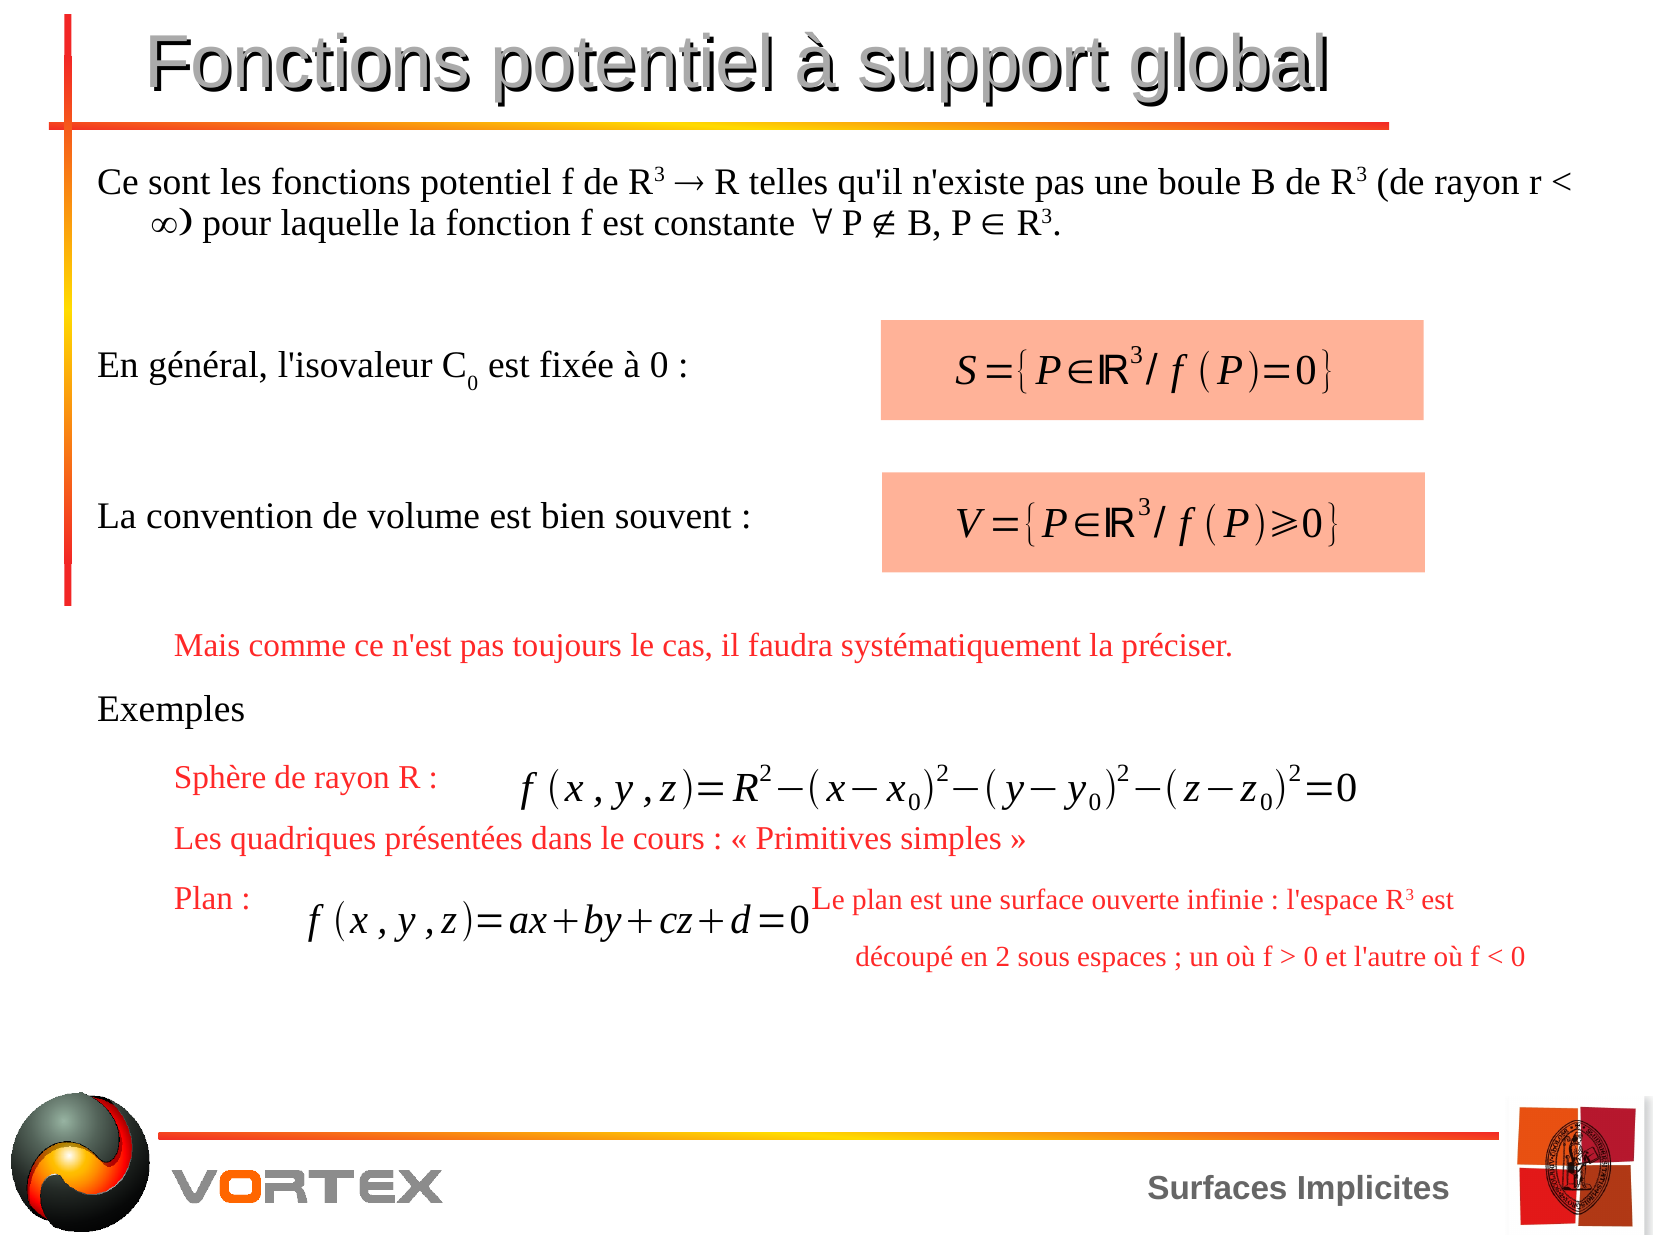

# Fonctions potentiel à support global
Ce sont les fonctions potentiel f de R3  R telles qu'il n'existe pas une boule B de R3 (de rayon r < ) pour laquelle la fonction f est constante  P  B, P  R3.
En général, l'isovaleur C0 est fixée à 0 :
La convention de volume est bien souvent :
Mais comme ce n'est pas toujours le cas, il faudra systématiquement la préciser.
Exemples
Sphère de rayon R :
Les quadriques présentées dans le cours : « Primitives simples »
Plan : Le plan est une surface ouverte infinie : l'espace R3 est
 découpé en 2 sous espaces ; un où f > 0 et l'autre où f < 0